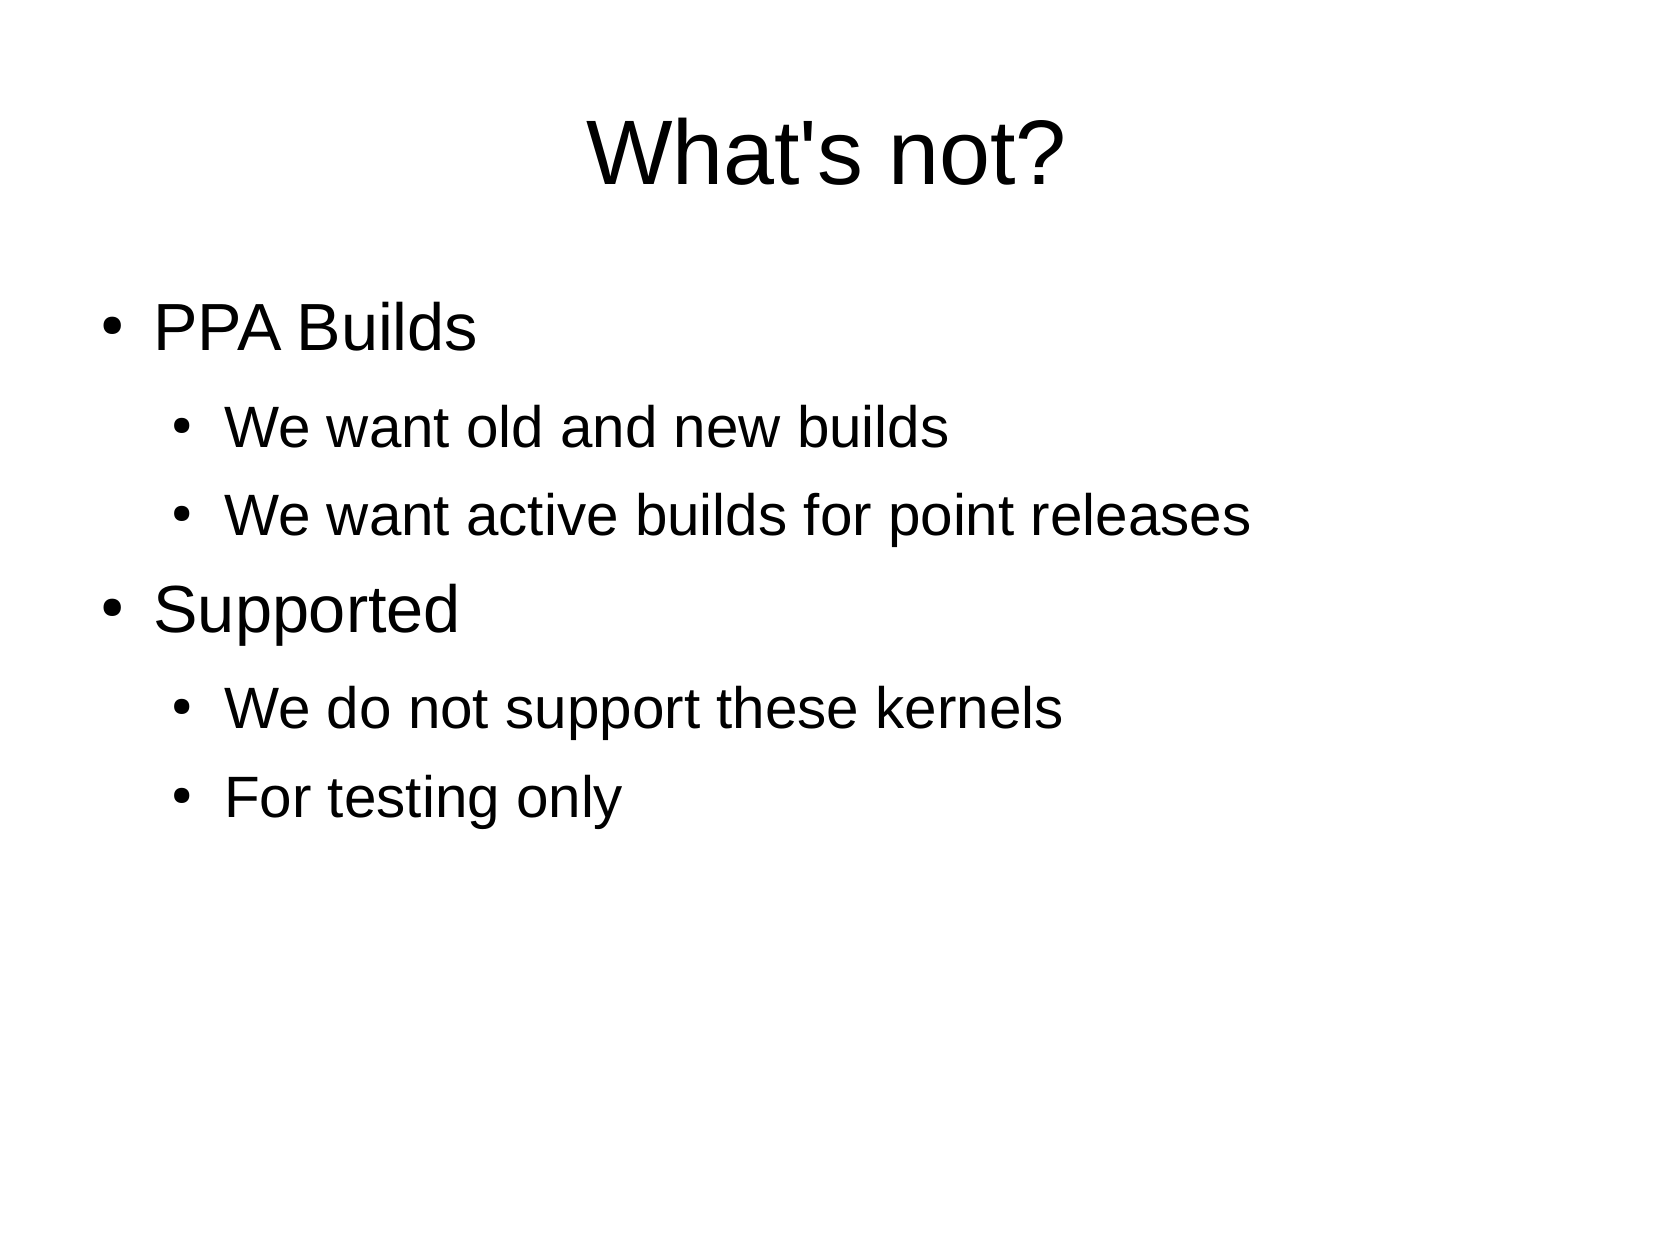

# What's not?
PPA Builds
We want old and new builds
We want active builds for point releases
Supported
We do not support these kernels
For testing only